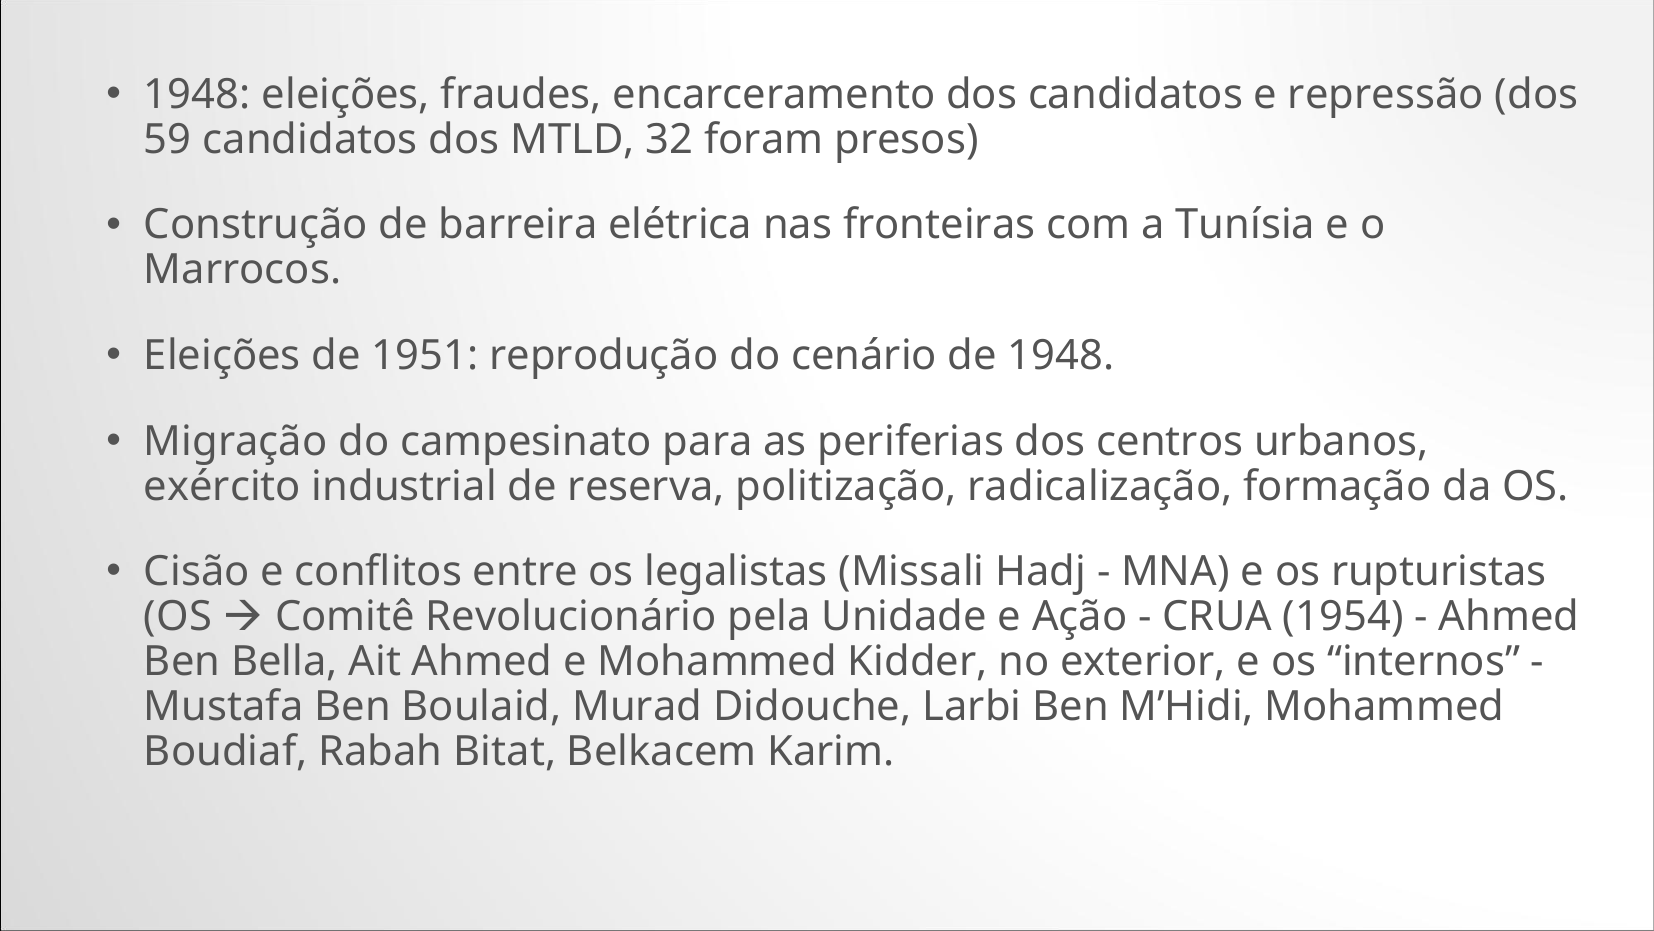

1948: eleições, fraudes, encarceramento dos candidatos e repressão (dos 59 candidatos dos MTLD, 32 foram presos)
Construção de barreira elétrica nas fronteiras com a Tunísia e o Marrocos.
Eleições de 1951: reprodução do cenário de 1948.
Migração do campesinato para as periferias dos centros urbanos, exército industrial de reserva, politização, radicalização, formação da OS.
Cisão e conflitos entre os legalistas (Missali Hadj - MNA) e os rupturistas (OS  Comitê Revolucionário pela Unidade e Ação - CRUA (1954) - Ahmed Ben Bella, Ait Ahmed e Mohammed Kidder, no exterior, e os “internos” - Mustafa Ben Boulaid, Murad Didouche, Larbi Ben M’Hidi, Mohammed Boudiaf, Rabah Bitat, Belkacem Karim.